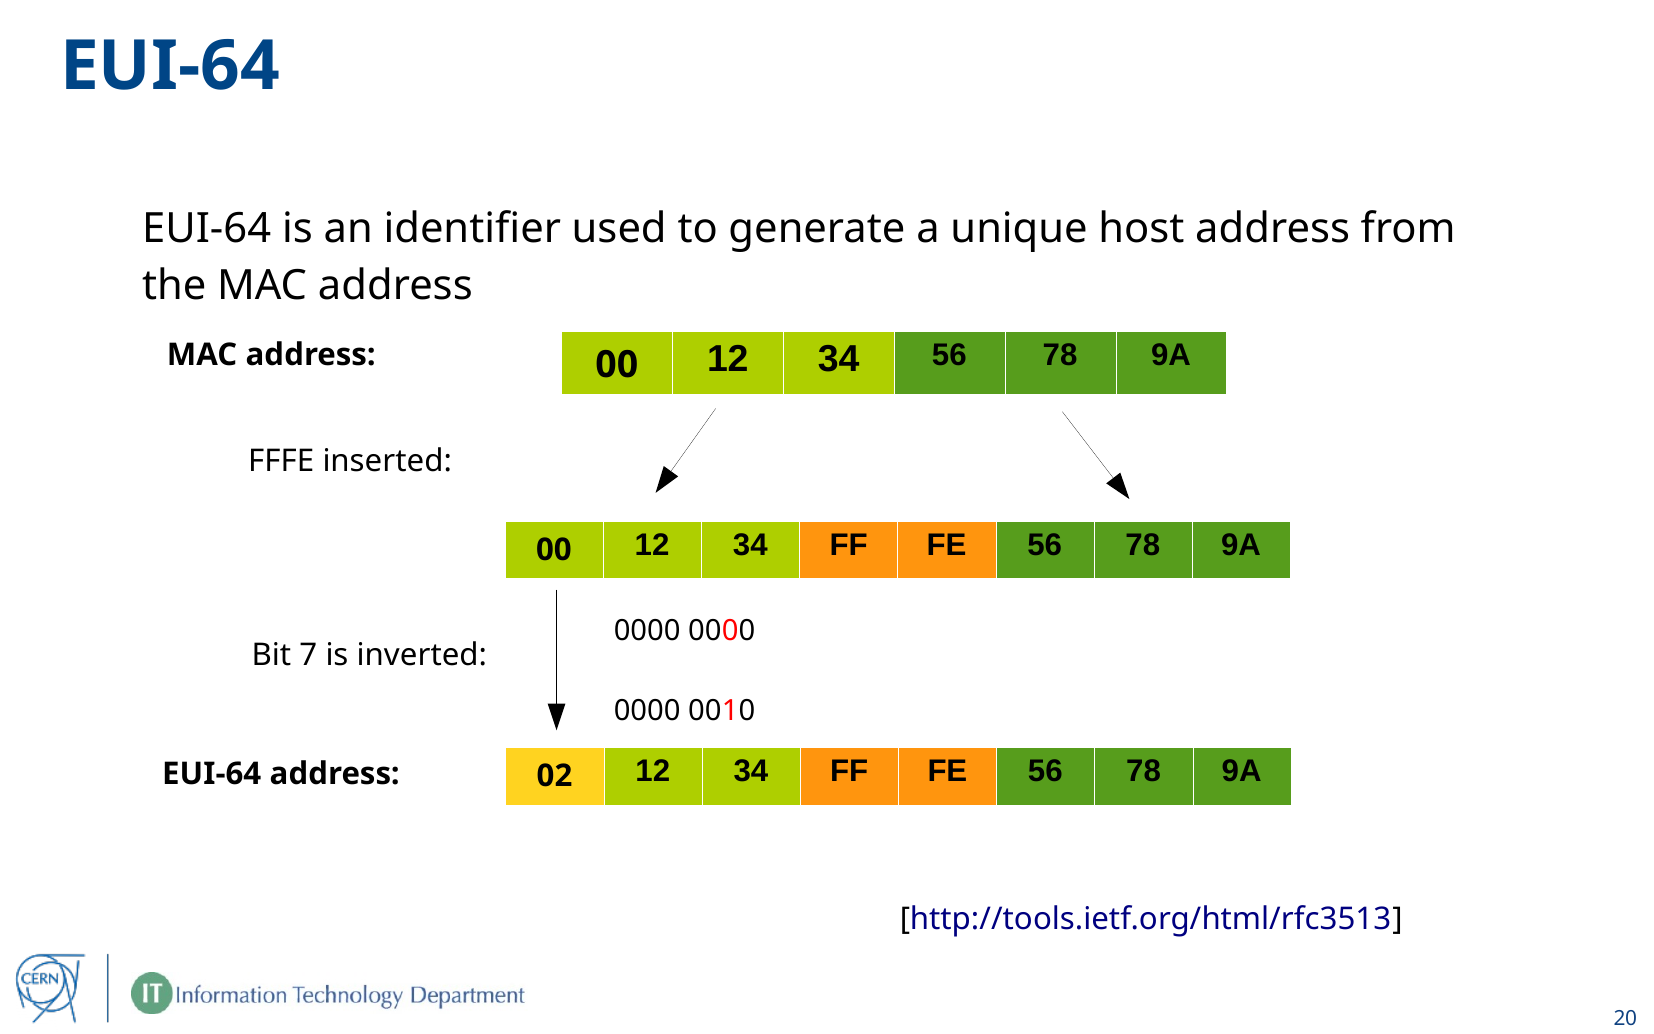

# EUI-64
EUI-64 is an identifier used to generate a unique host address from the MAC address
MAC address:
| 00 | 12 | 34 | 56 | 78 | 9A |
| --- | --- | --- | --- | --- | --- |
FFFE inserted:
| 00 | 12 | 34 | FF | FE | 56 | 78 | 9A |
| --- | --- | --- | --- | --- | --- | --- | --- |
0000 0000
0000 0010
Bit 7 is inverted:
EUI-64 address:
| 02 | 12 | 34 | FF | FE | 56 | 78 | 9A |
| --- | --- | --- | --- | --- | --- | --- | --- |
[http://tools.ietf.org/html/rfc3513]